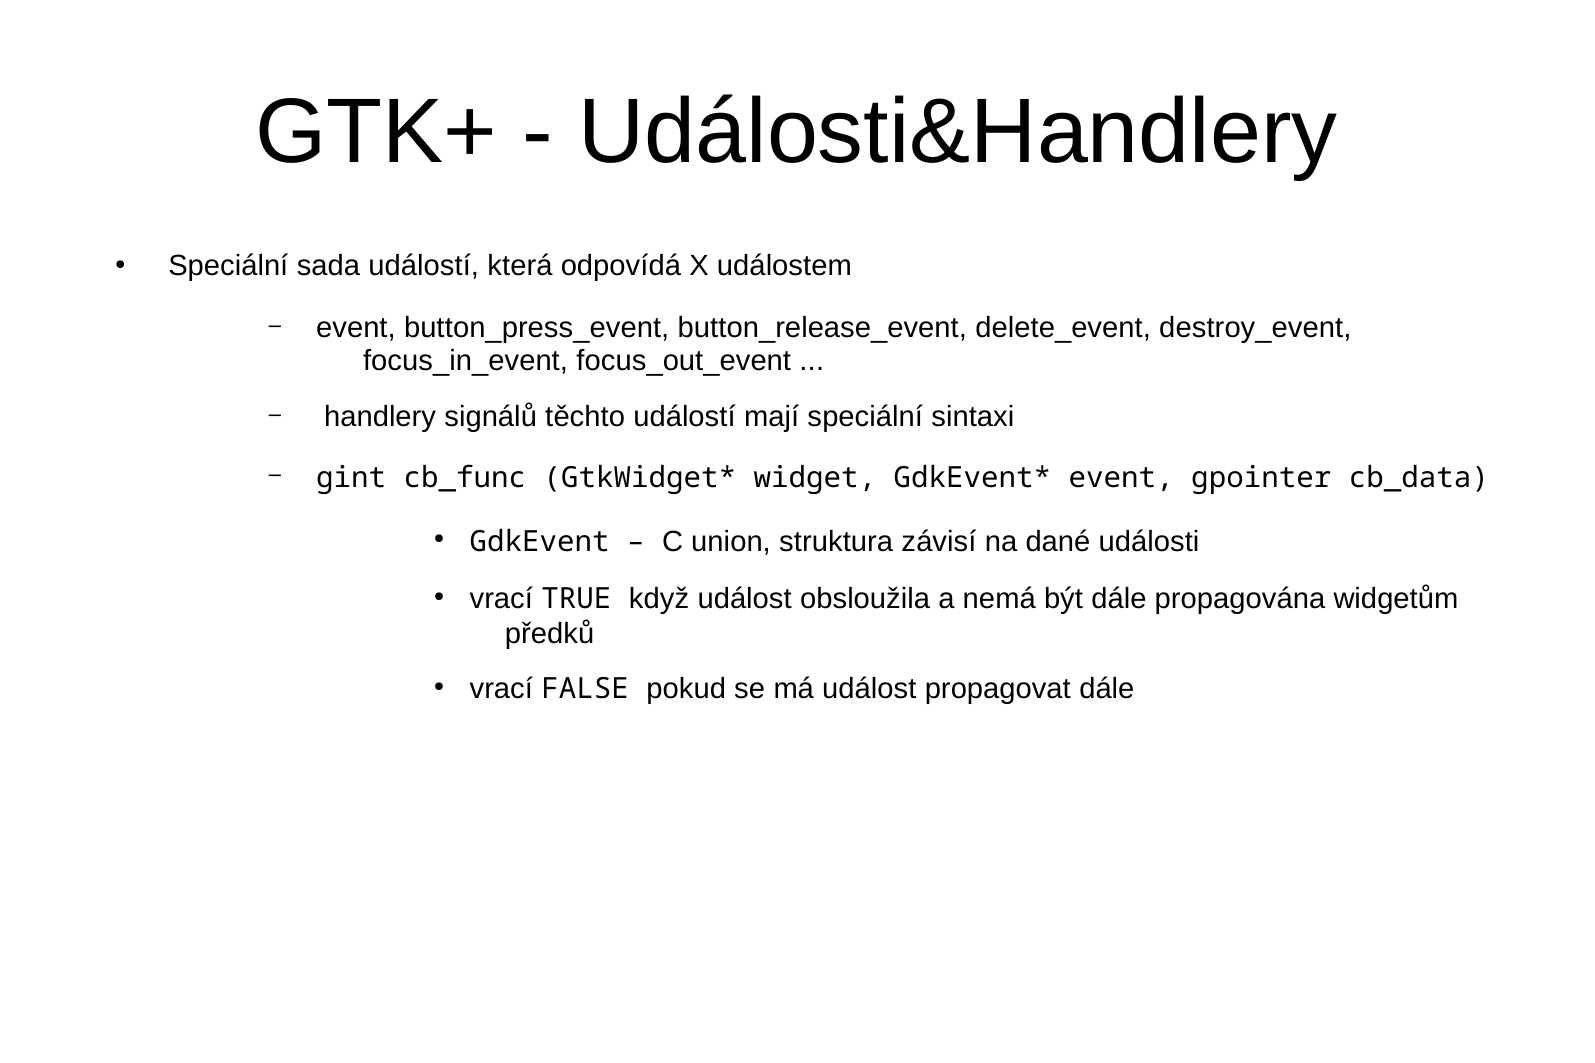

# GTK+ - Události&Handlery
Speciální sada událostí, která odpovídá X událostem
event, button_press_event, button_release_event, delete_event, destroy_event, focus_in_event, focus_out_event ...
 handlery signálů těchto událostí mají speciální sintaxi
gint cb_func (GtkWidget* widget, GdkEvent* event, gpointer cb_data)
GdkEvent – C union, struktura závisí na dané události
vrací TRUE když událost obsloužila a nemá být dále propagována widgetům předků
vrací FALSE pokud se má událost propagovat dále